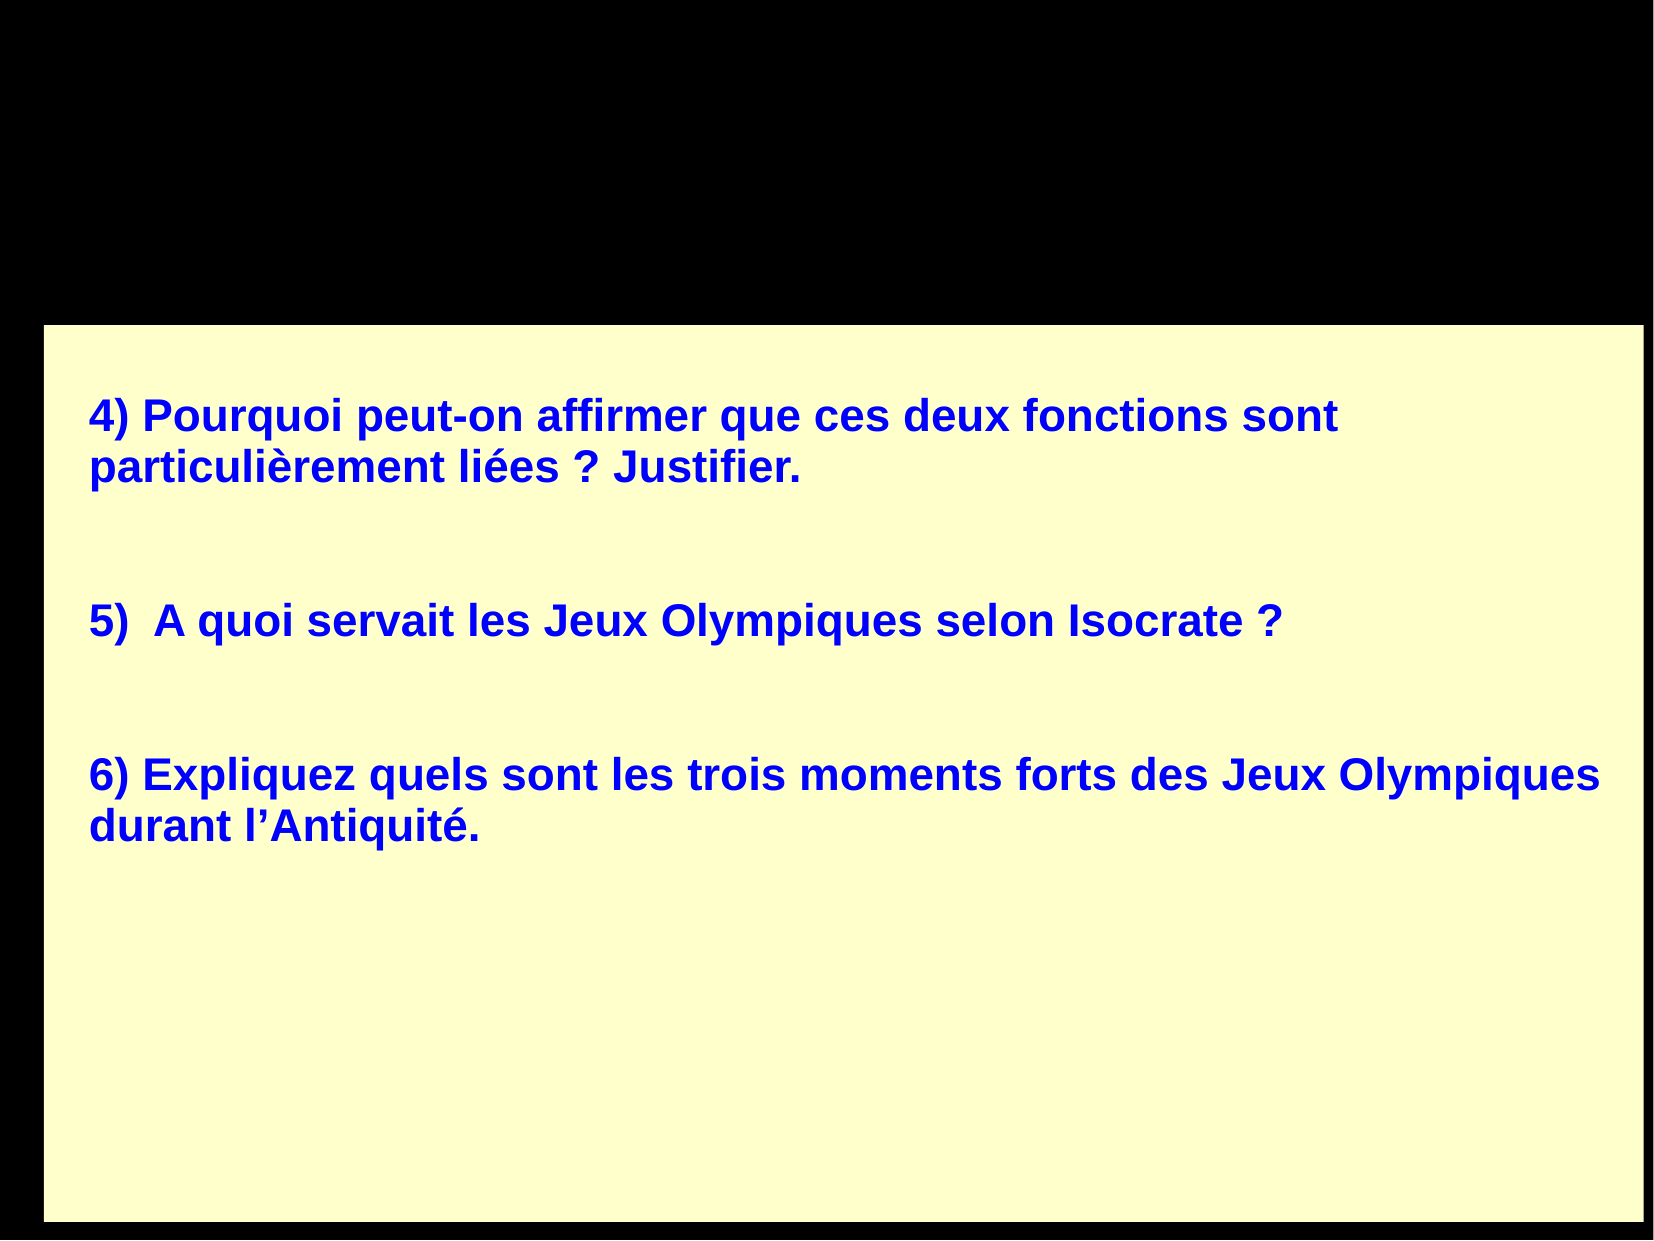

4) Pourquoi peut-on affirmer que ces deux fonctions sont
particulièrement liées ? Justifier.
5) A quoi servait les Jeux Olympiques selon Isocrate ?
6) Expliquez quels sont les trois moments forts des Jeux Olympiques durant l’Antiquité.